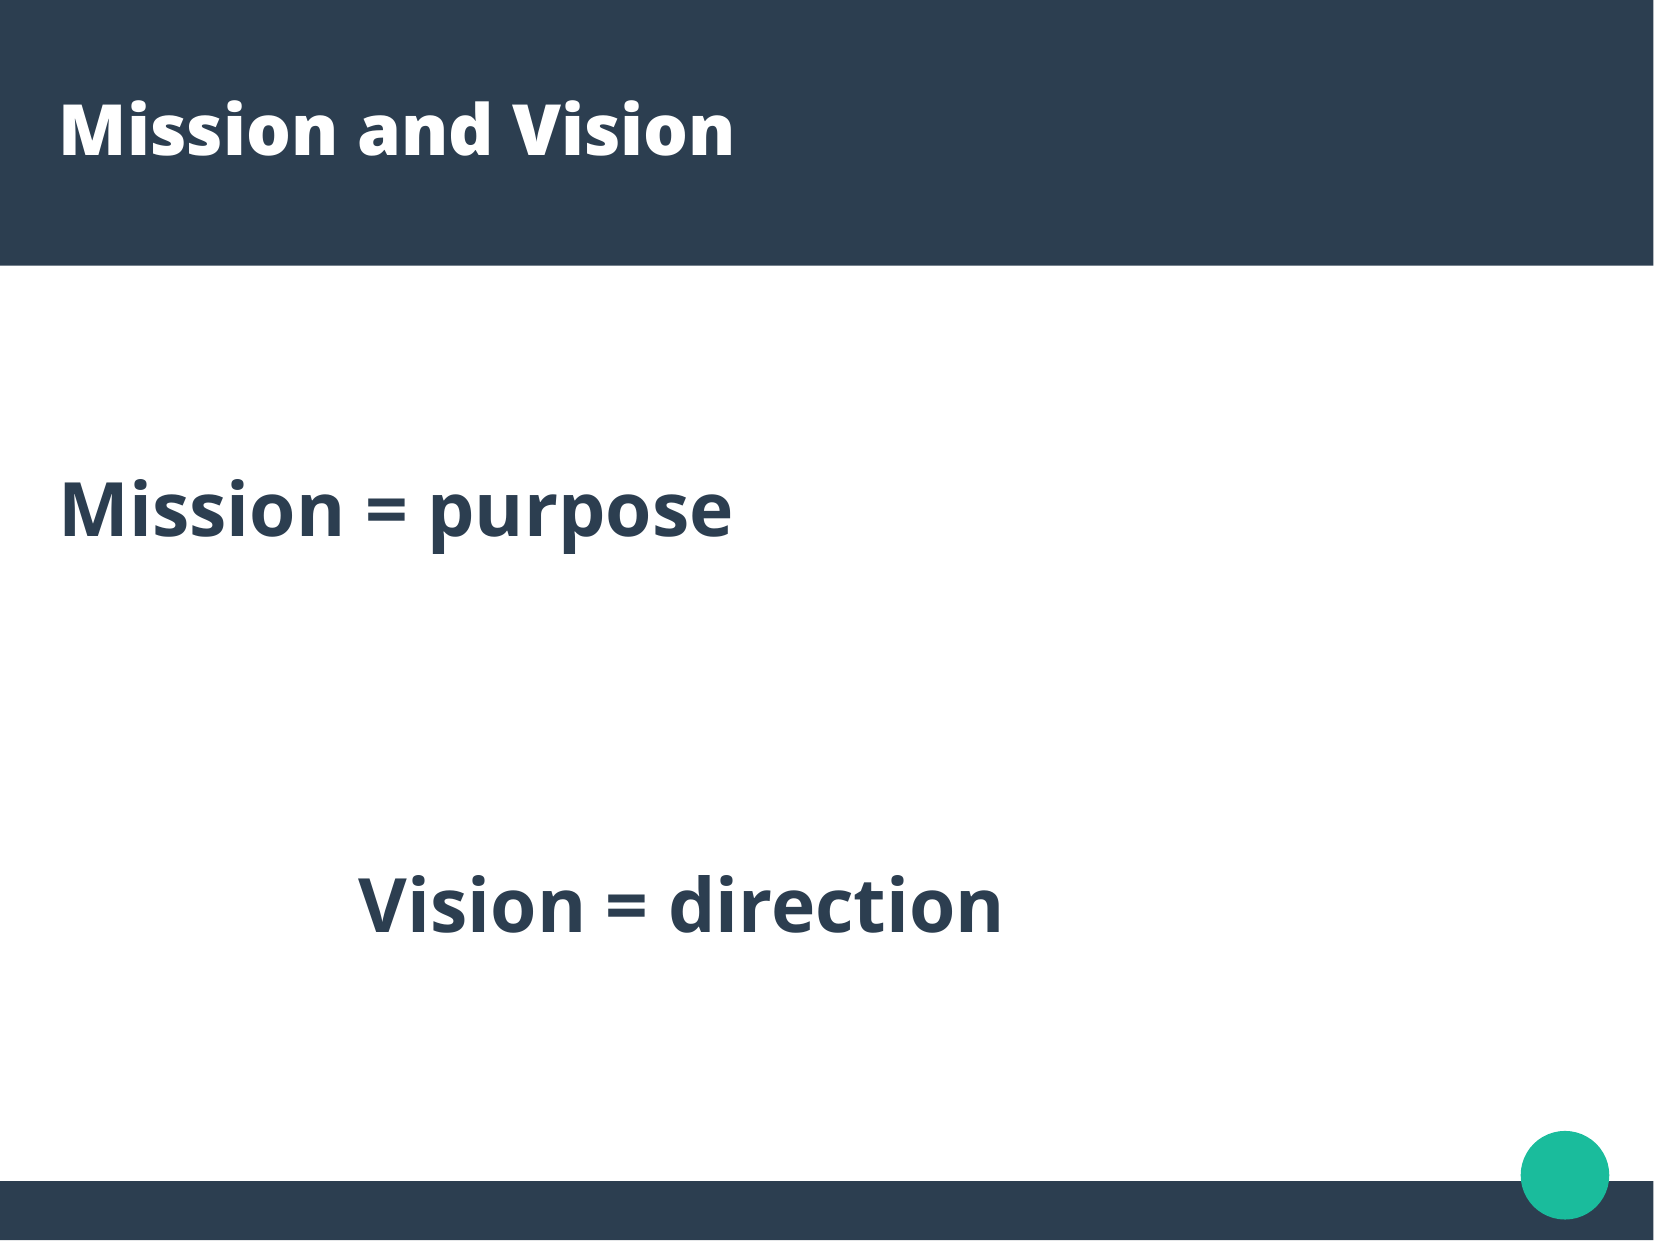

# Mission and Vision
Mission = purpose
 				Vision = direction